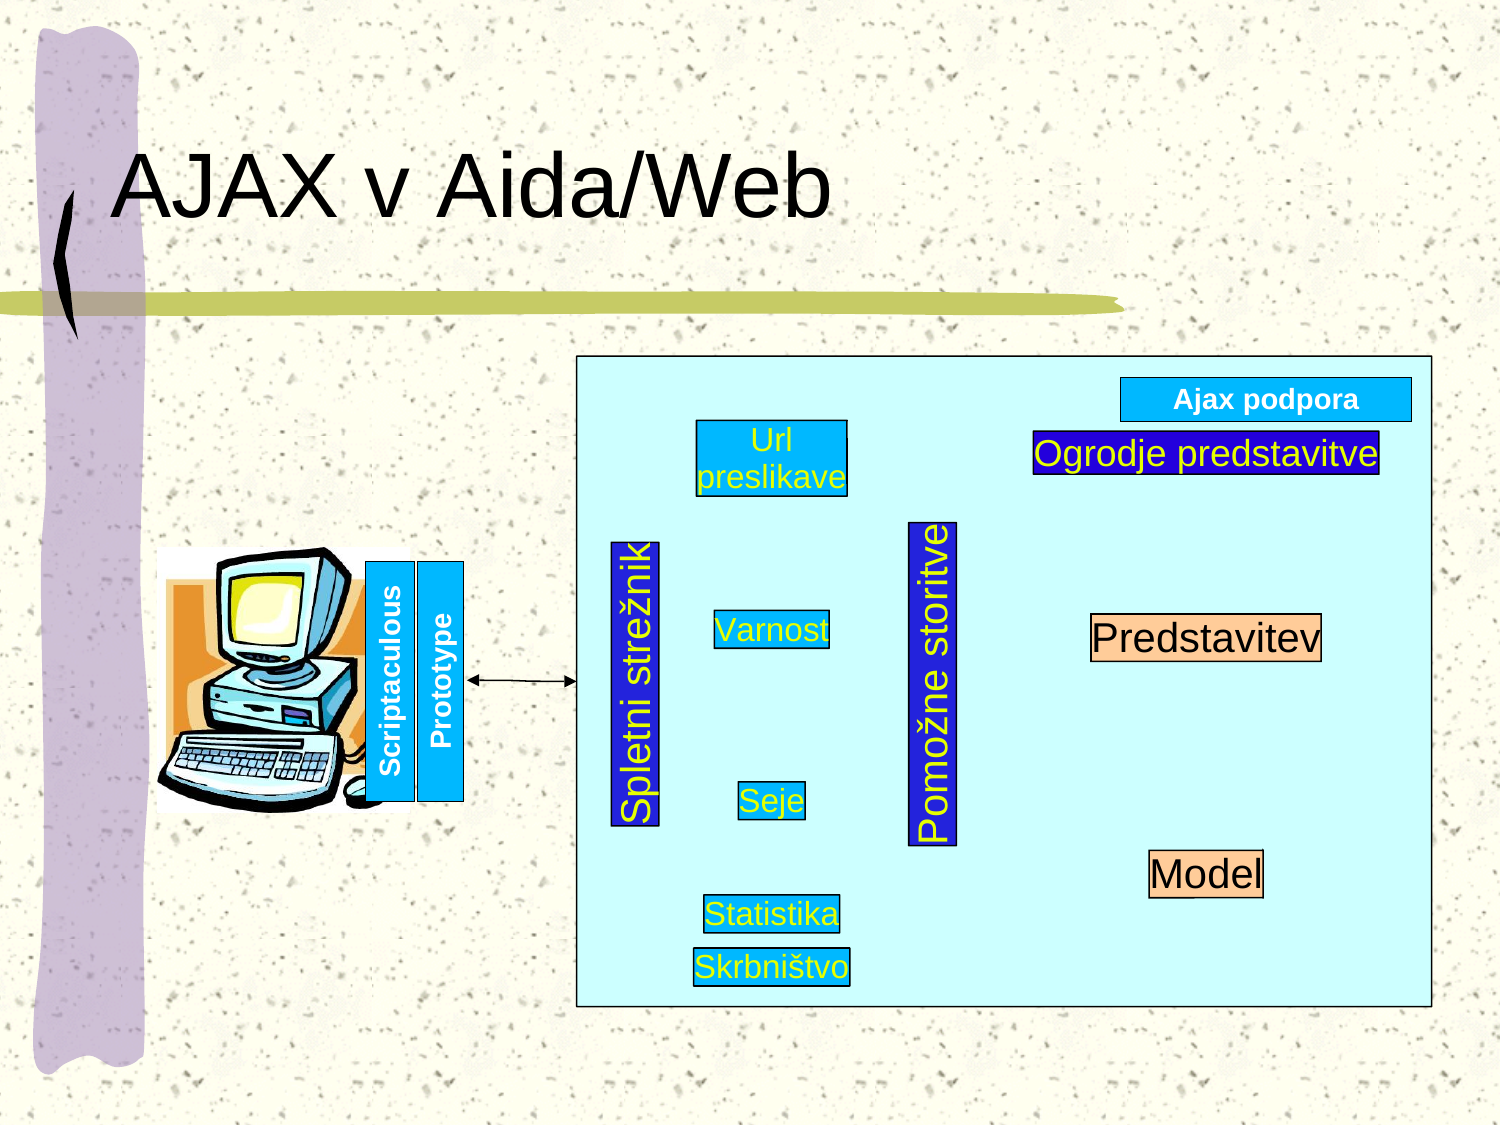

# AJAX v Aida/Web
Ajax podpora
Url
preslikave
Ogrodje predstavitve
Varnost
Predstavitev
Scriptaculous
Prototype
Spletni strežnik
Pomožne storitve
Seje
Model
Statistika
Skrbništvo